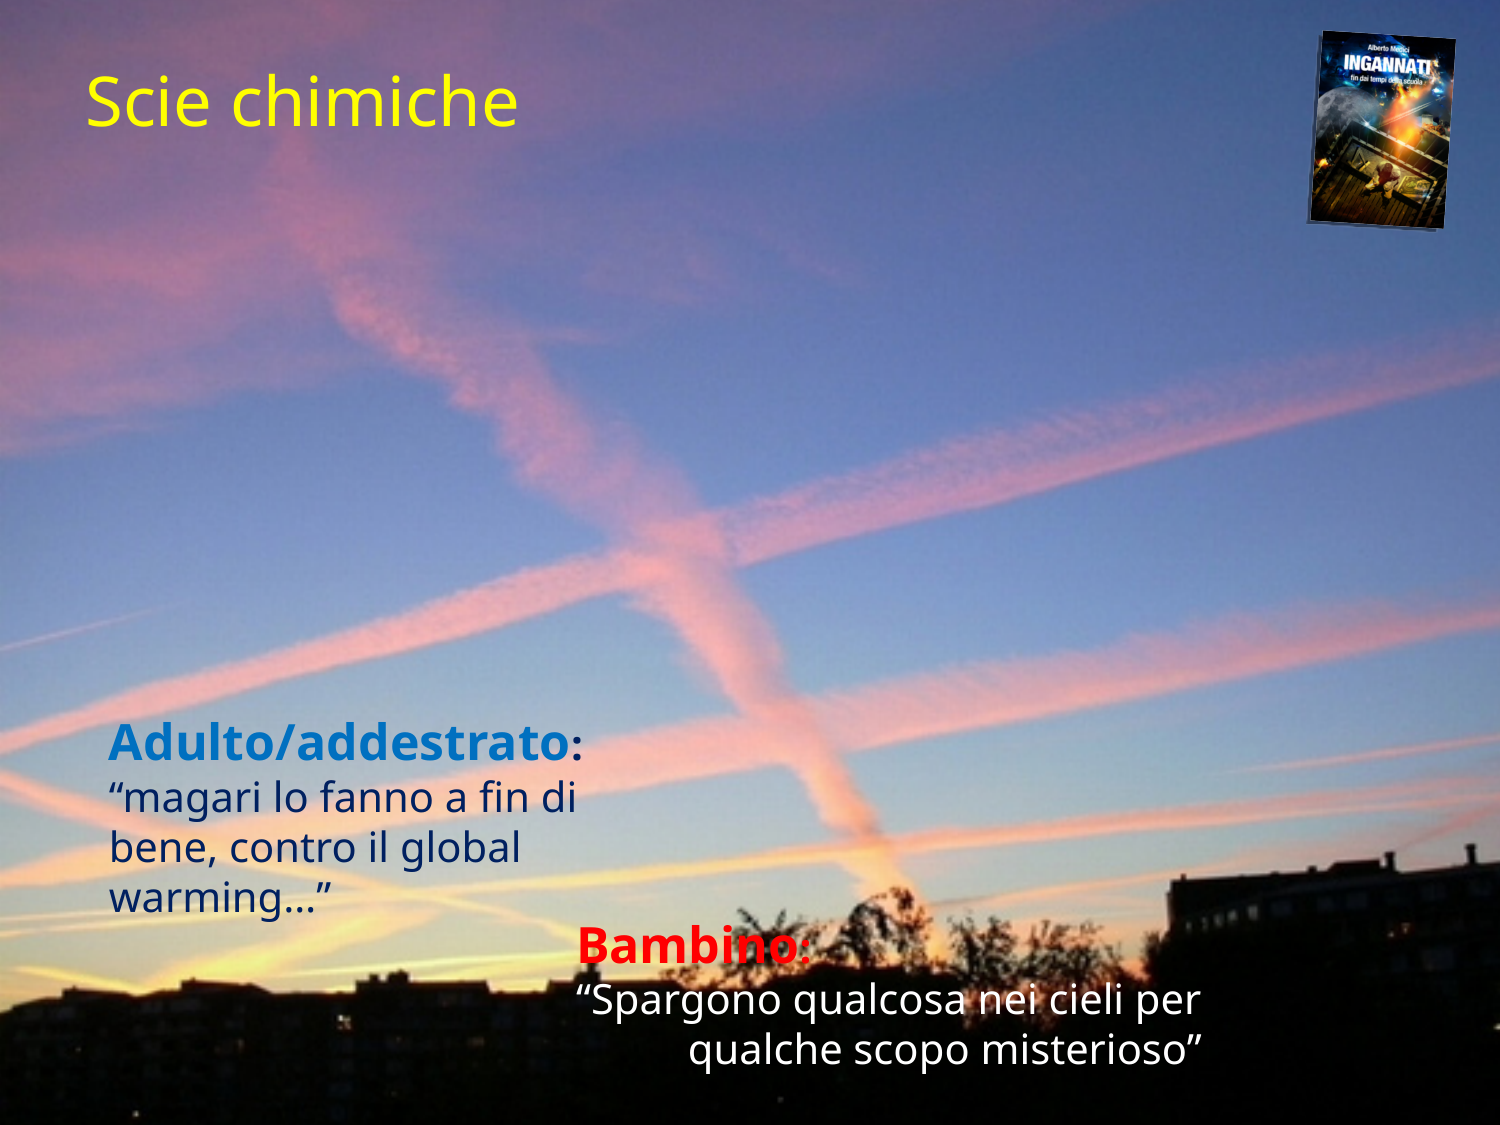

# Scie chimiche
Adulto/addestrato: “magari lo fanno a fin di bene, contro il global warming…”
Bambino:
“Spargono qualcosa nei cieli per qualche scopo misterioso”